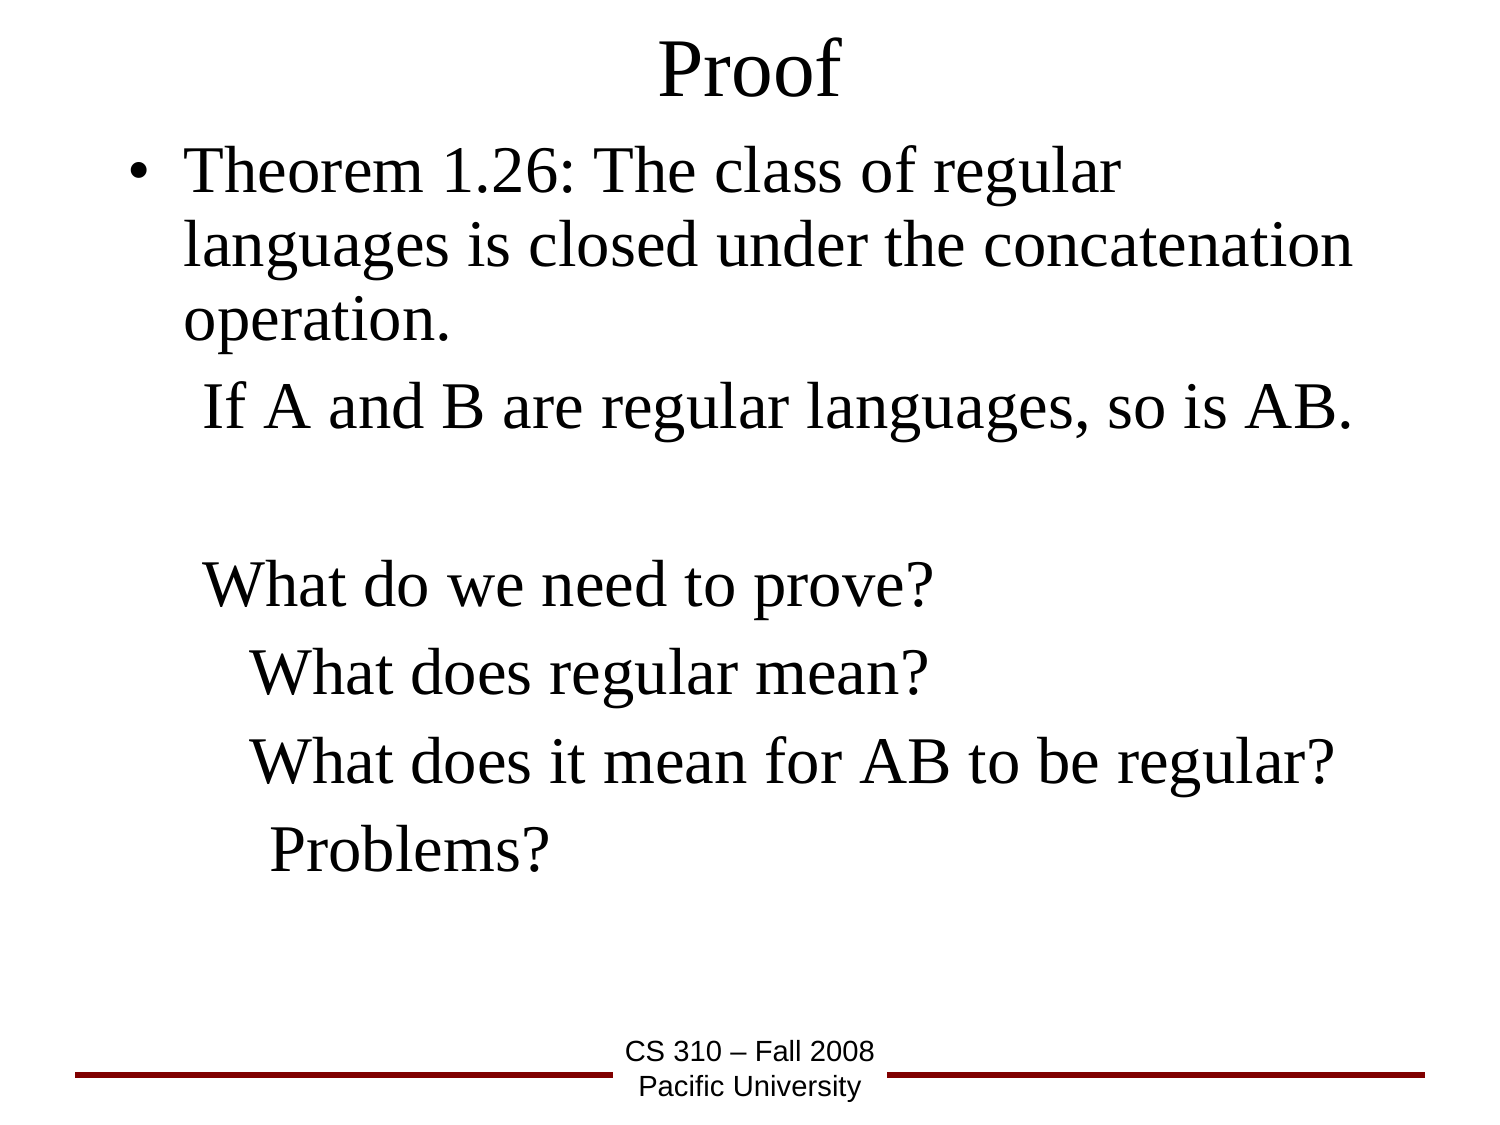

# Proof
Theorem 1.26: The class of regular languages is closed under the concatenation operation.
If A and B are regular languages, so is AB.
What do we need to prove?
	What does regular mean?
	What does it mean for AB to be regular?
 Problems?